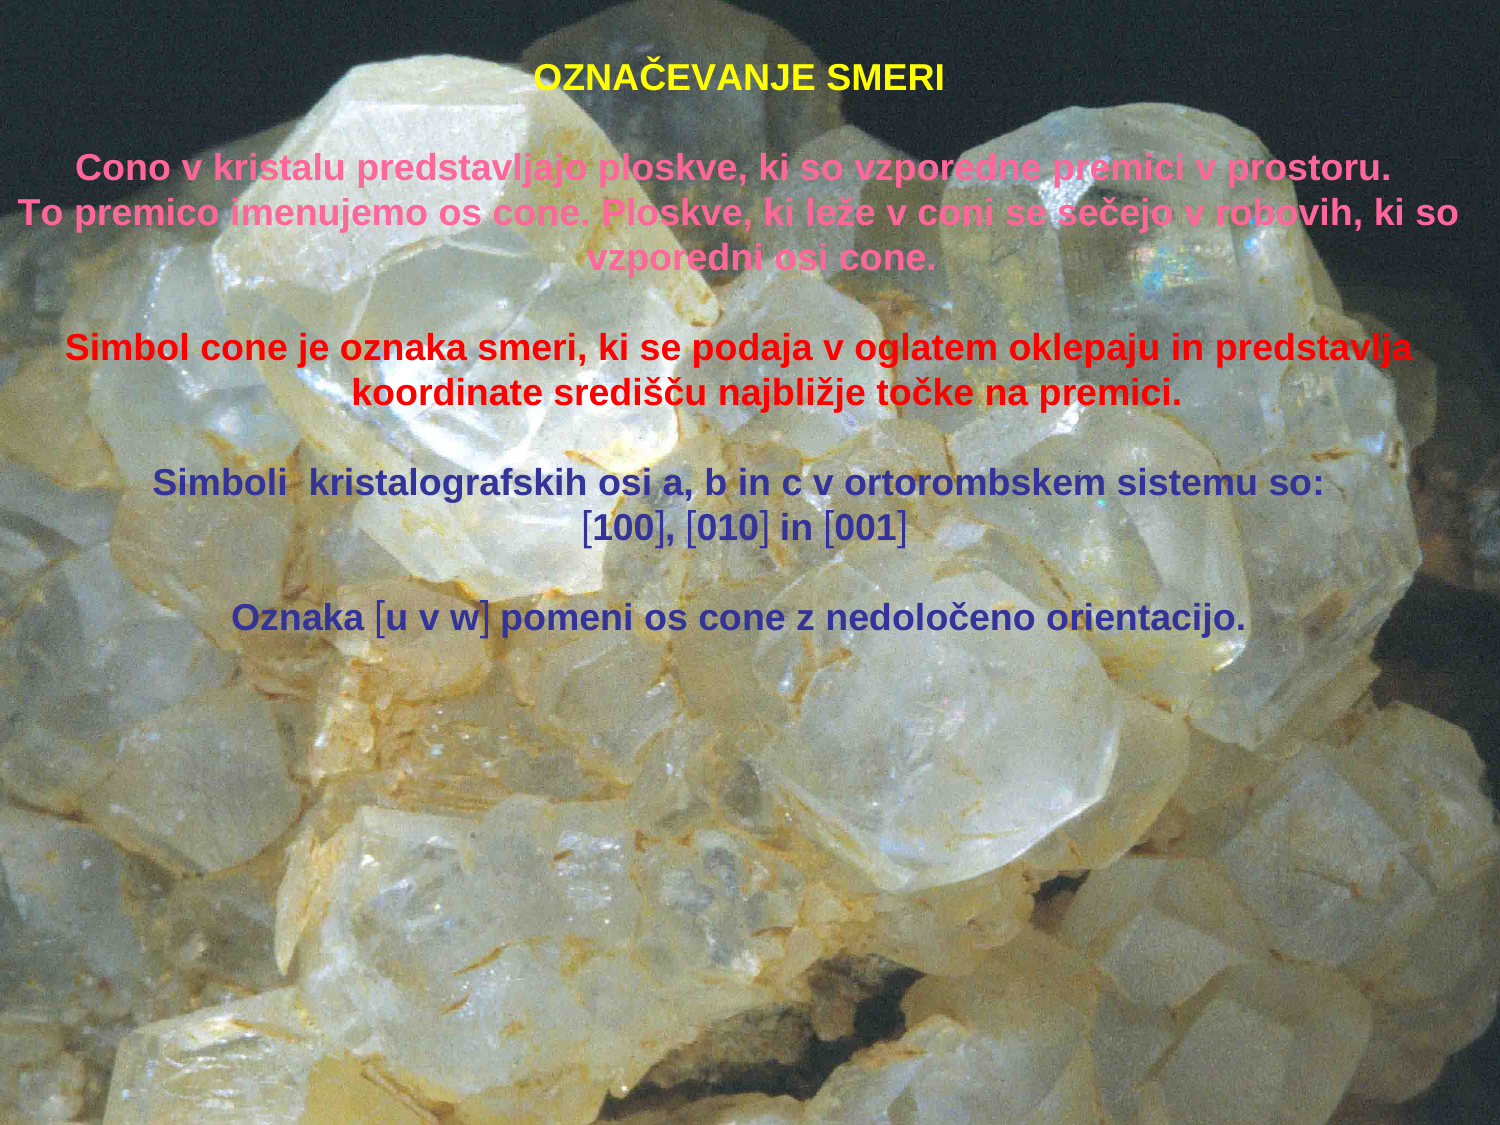

OZNAČEVANJE SMERI
Cono v kristalu predstavljajo ploskve, ki so vzporedne premici v prostoru.
To premico imenujemo os cone. Ploskve, ki leže v coni se sečejo v robovih, ki so vzporedni osi cone.
Simbol cone je oznaka smeri, ki se podaja v oglatem oklepaju in predstavlja koordinate središču najbližje točke na premici.
Simboli kristalografskih osi a, b in c v ortorombskem sistemu so:
 100, 010 in 001
Oznaka u v w pomeni os cone z nedoločeno orientacijo.